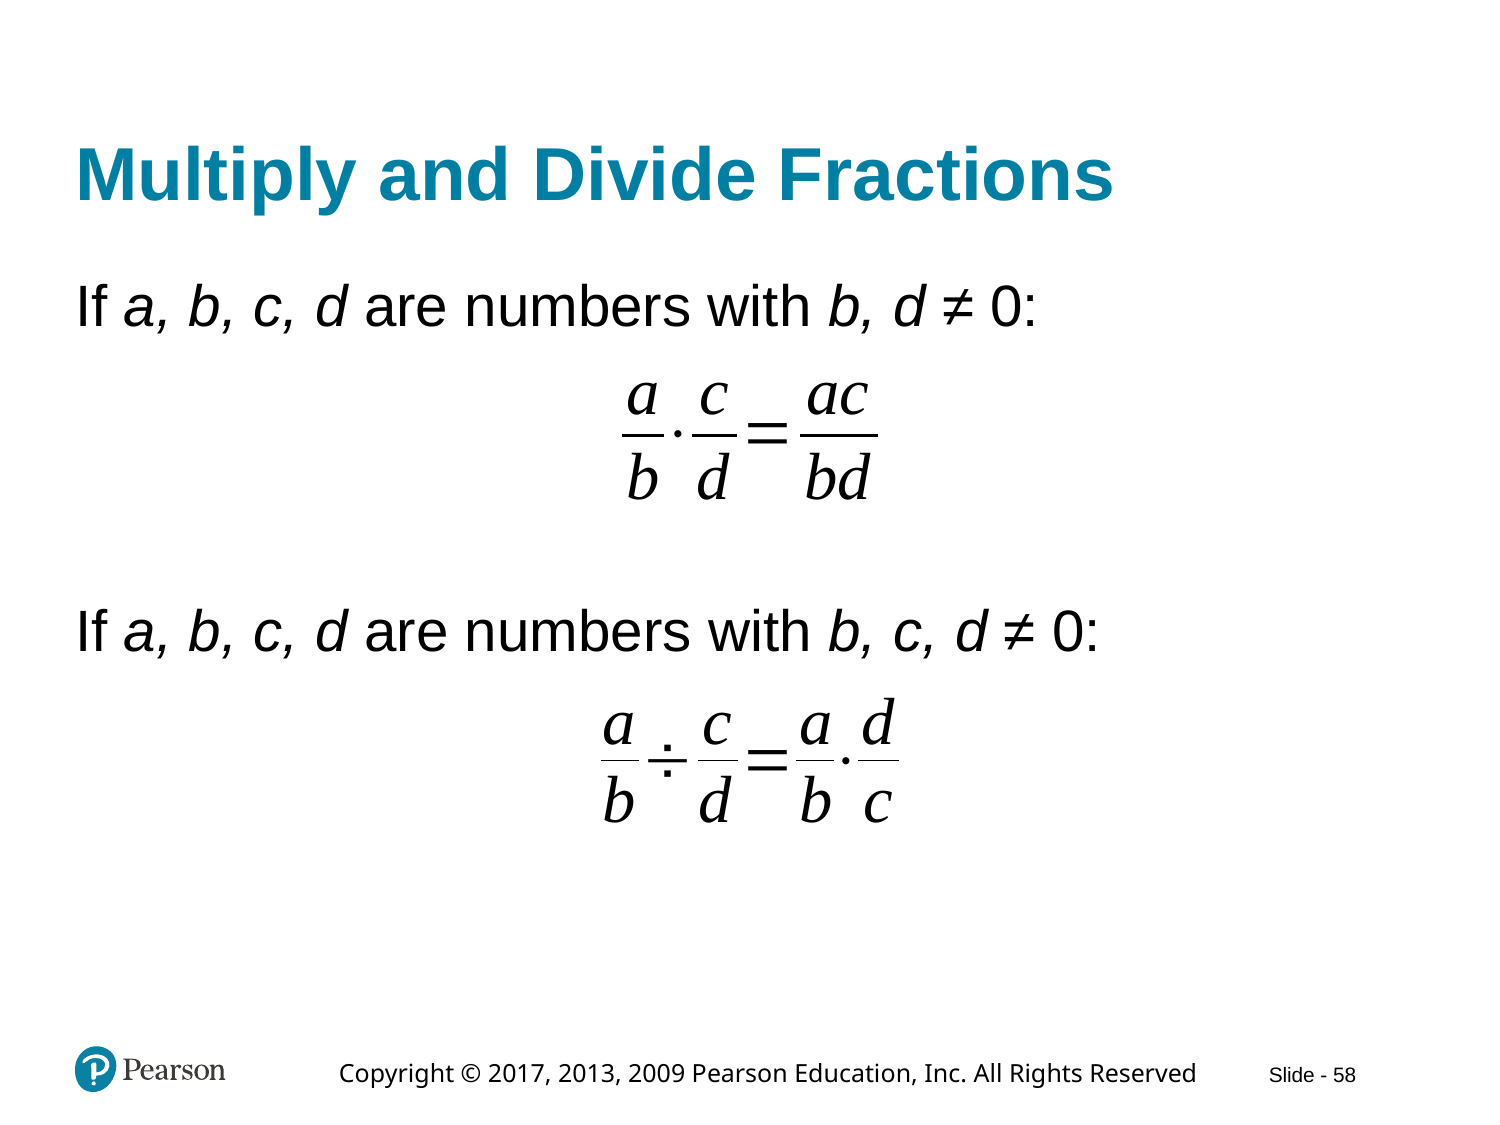

# Multiply and Divide Fractions
If a, b, c, d are numbers with b, d ≠ 0:
If a, b, c, d are numbers with b, c, d ≠ 0: